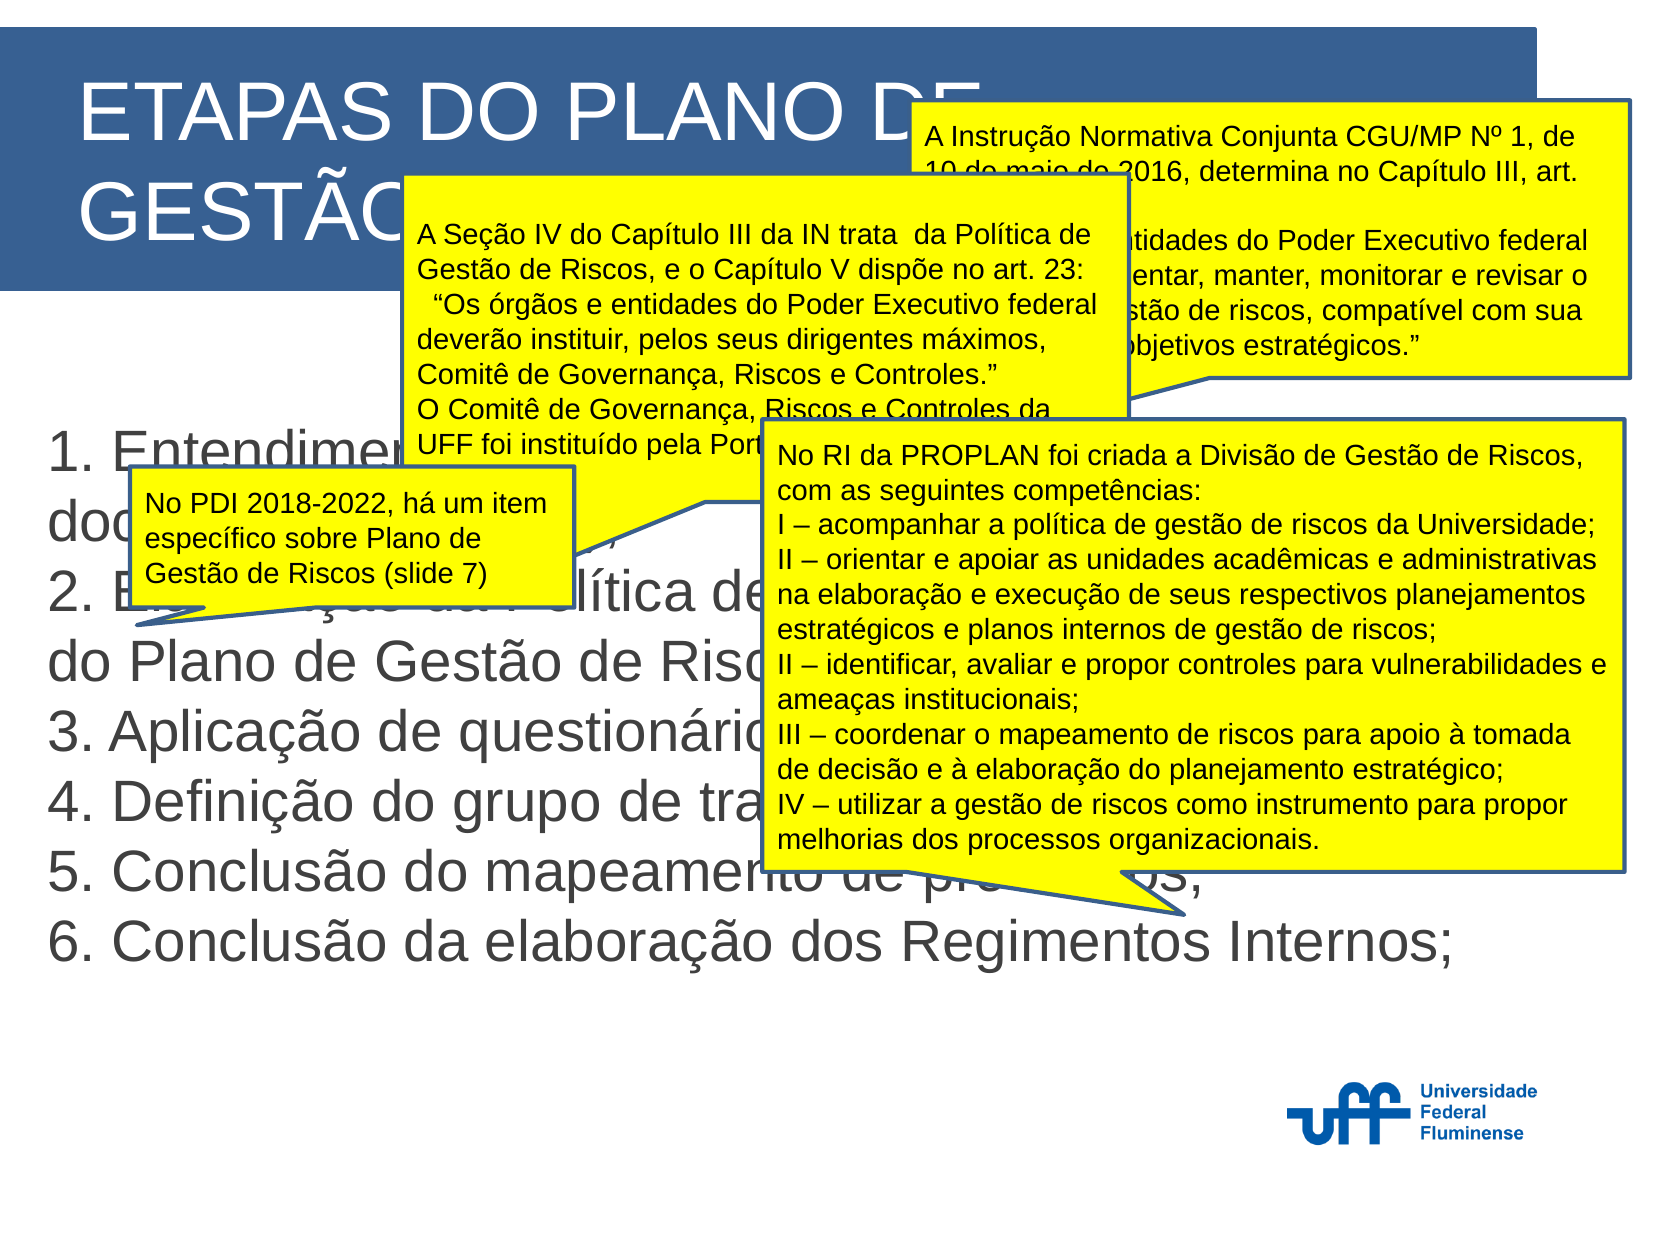

ETAPAS DO PLANO DE GESTÃO DE RISCOS
ETAPAS DO PLANO
DE GESTÃO DE RISCOS
A Instrução Normativa Conjunta CGU/MP Nº 1, de 10 de maio de 2016, determina no Capítulo III, art. 13:
“Os órgãos e entidades do Poder Executivo federal deverão implementar, manter, monitorar e revisar o processo de gestão de riscos, compatível com sua missão e seus objetivos estratégicos.”
A Seção IV do Capítulo III da IN trata da Política de Gestão de Riscos, e o Capítulo V dispõe no art. 23:
 “Os órgãos e entidades do Poder Executivo federal deverão instituir, pelos seus dirigentes máximos, Comitê de Governança, Riscos e Controles.”
O Comitê de Governança, Riscos e Controles da UFF foi instituído pela Portaria Nº 58.770 (ver slide 5)
1. Entendimento das leis e normativas (INC 01/2016 e documento ForRisco);
2. Elaboração da Política de Gestão de Riscos da UFF e do Plano de Gestão de Riscos da UFF;
3. Aplicação de questionário para avaliar a maturidade;
4. Definição do grupo de trabalho de gestão de riscos;
5. Conclusão do mapeamento de processos;
6. Conclusão da elaboração dos Regimentos Internos;
No RI da PROPLAN foi criada a Divisão de Gestão de Riscos, com as seguintes competências:
I – acompanhar a política de gestão de riscos da Universidade;
II – orientar e apoiar as unidades acadêmicas e administrativas na elaboração e execução de seus respectivos planejamentos estratégicos e planos internos de gestão de riscos;
II – identificar, avaliar e propor controles para vulnerabilidades e ameaças institucionais;
III – coordenar o mapeamento de riscos para apoio à tomada de decisão e à elaboração do planejamento estratégico;
IV – utilizar a gestão de riscos como instrumento para propor melhorias dos processos organizacionais.
No PDI 2018-2022, há um item específico sobre Plano de Gestão de Riscos (slide 7)